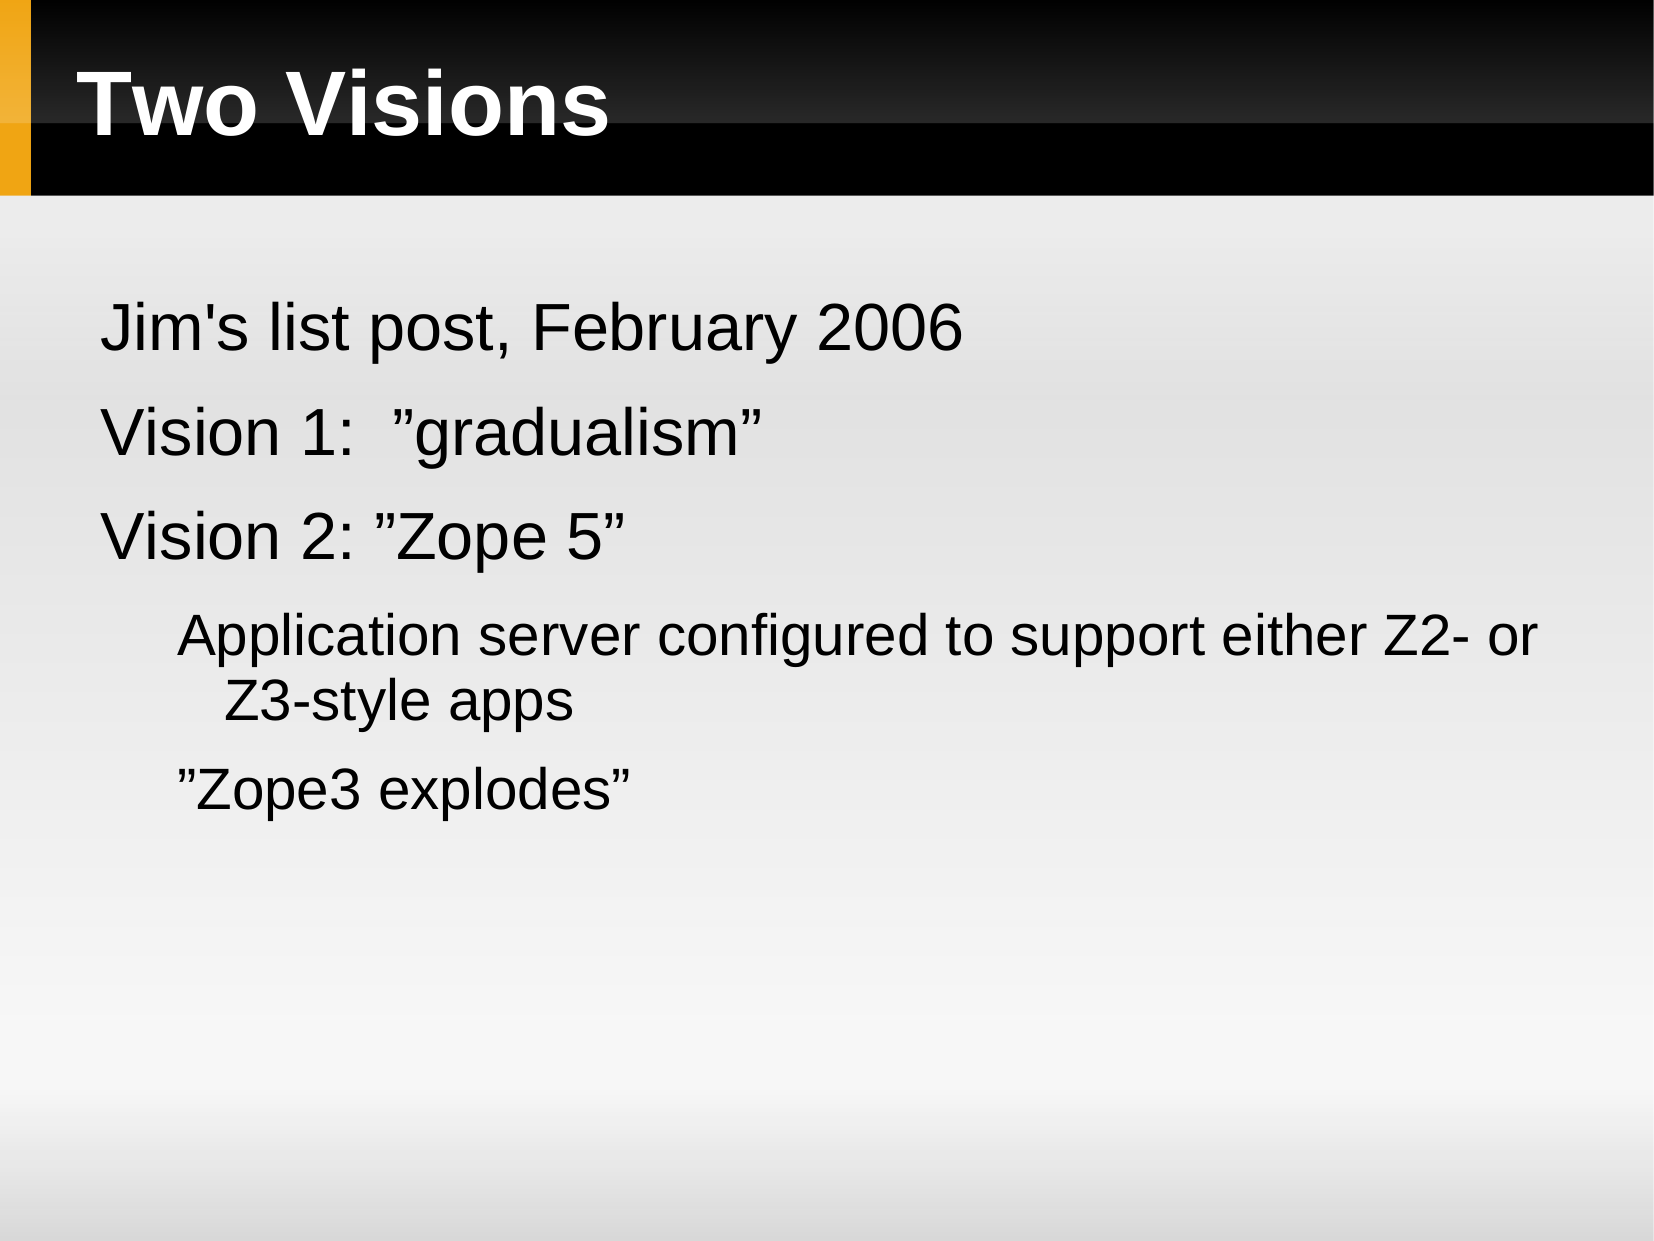

# Two Visions
Jim's list post, February 2006
Vision 1: ”gradualism”
Vision 2: ”Zope 5”
Application server configured to support either Z2- or Z3-style apps
”Zope3 explodes”